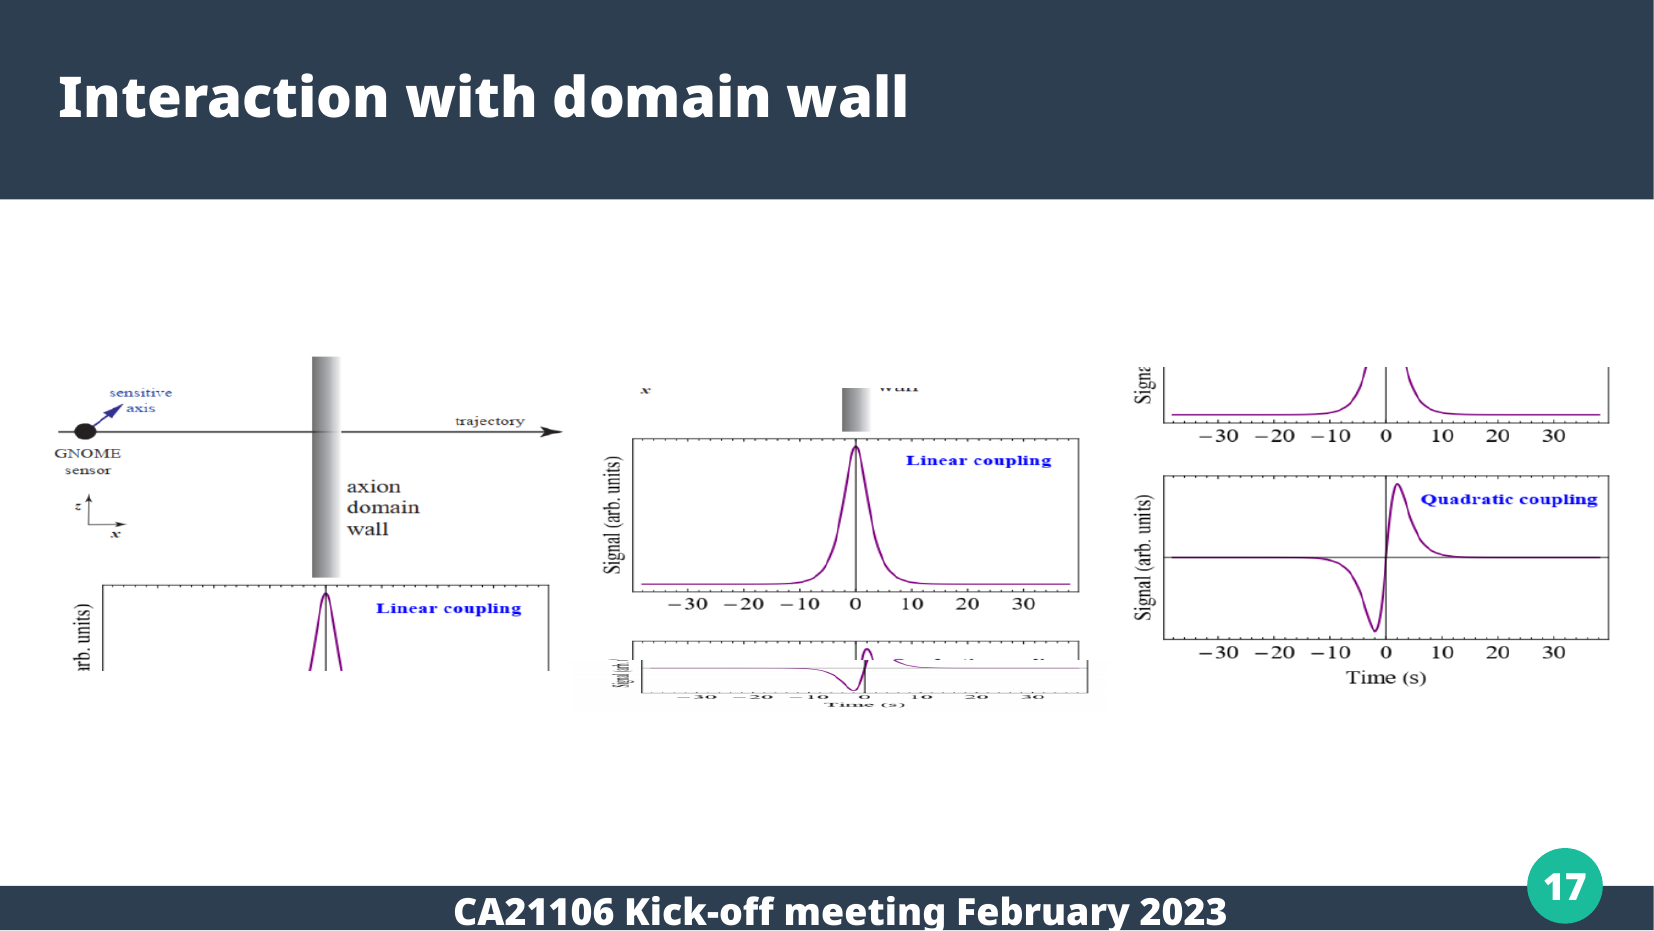

# Interaction with domain wall
CA21106 Kick-off meeting February 2023